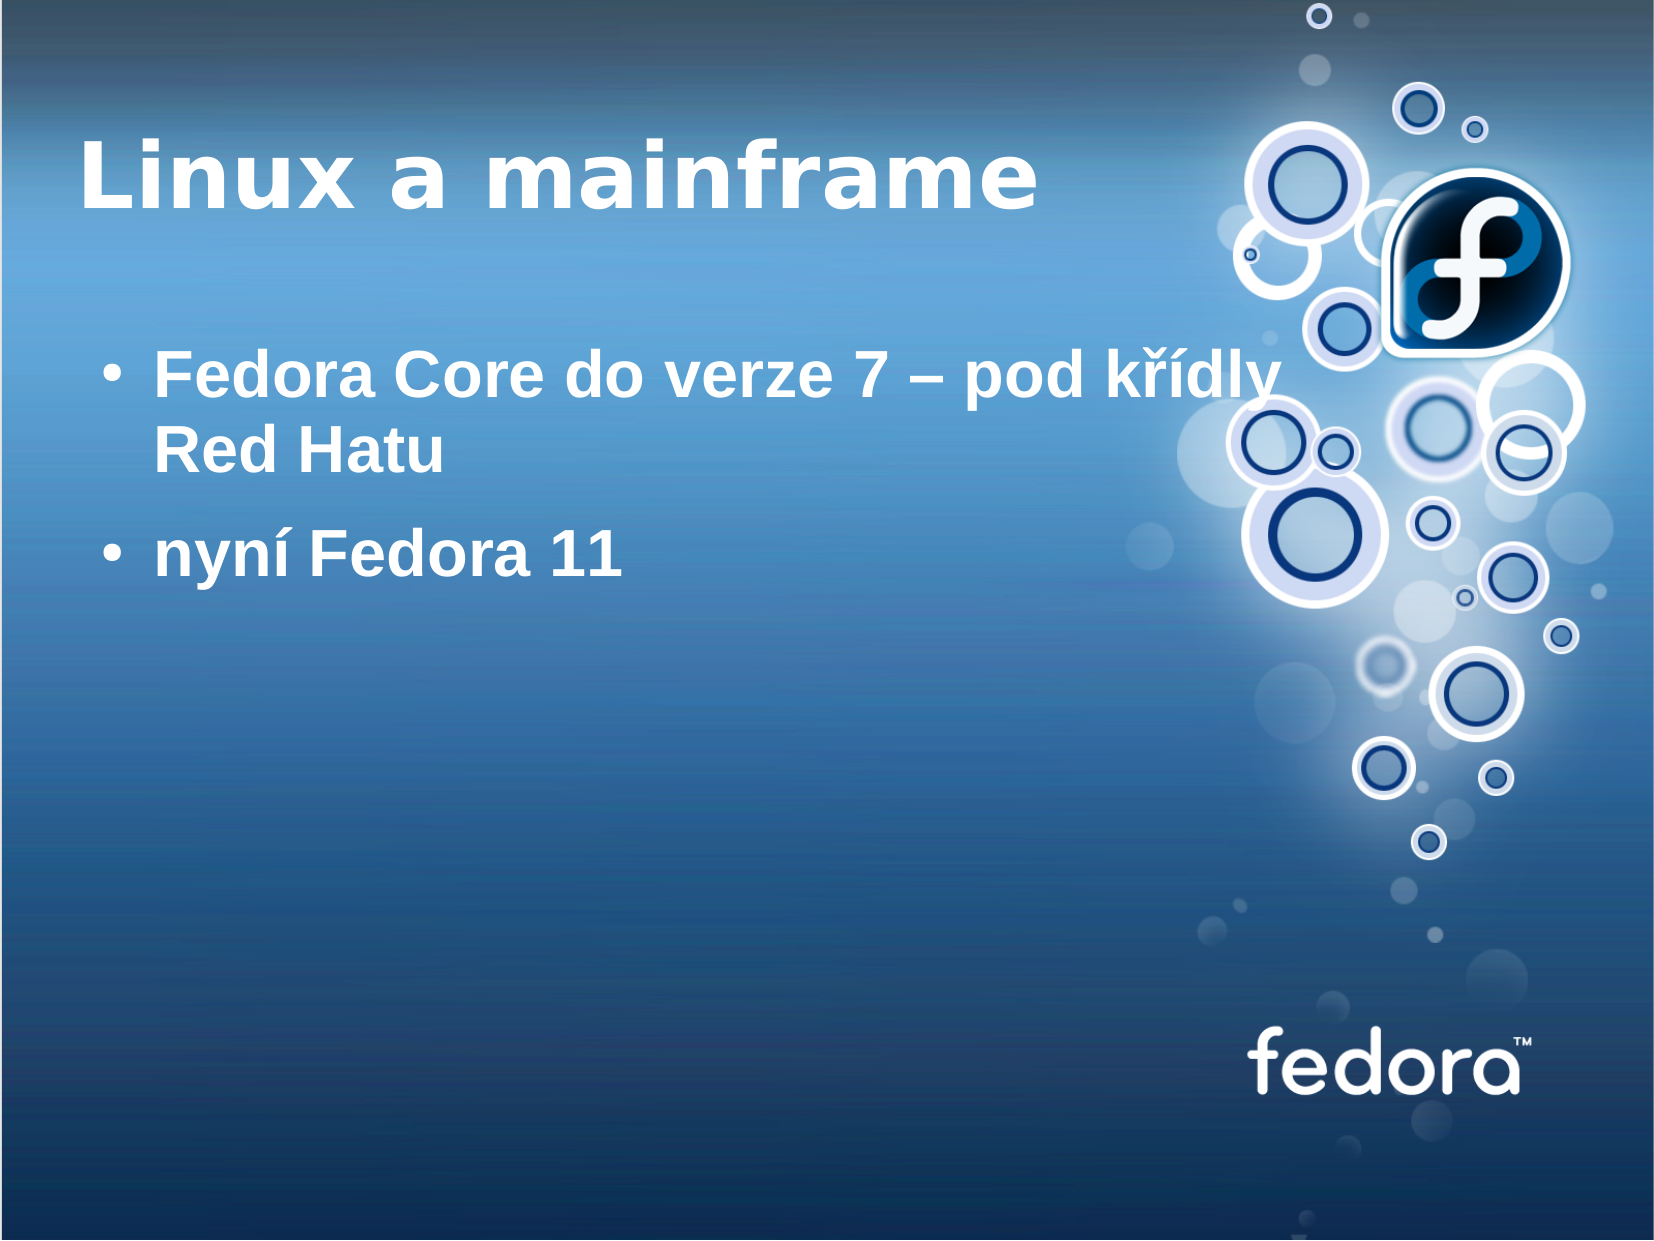

# Linux a mainframe
Fedora Core do verze 7 – pod křídly Red Hatu
nyní Fedora 11